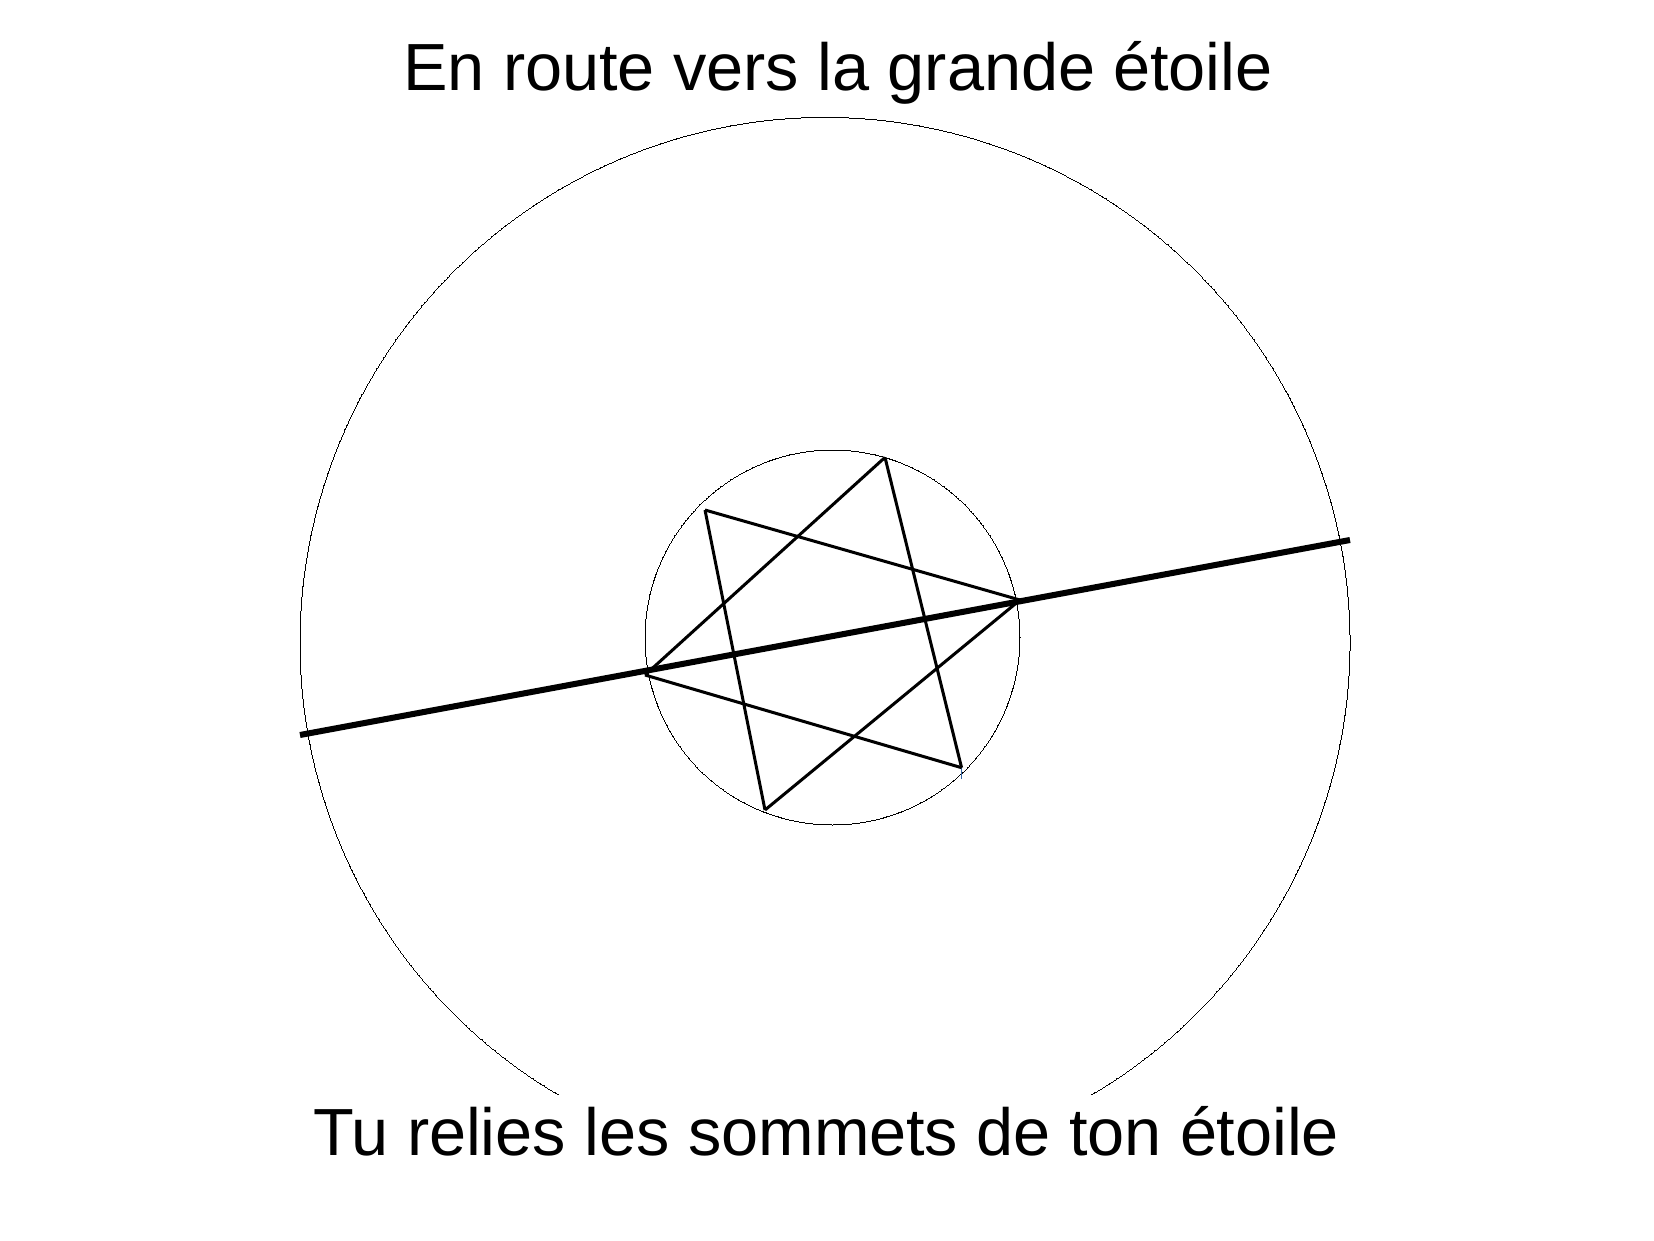

# En route vers la grande étoile
Tu relies les sommets de ton étoile